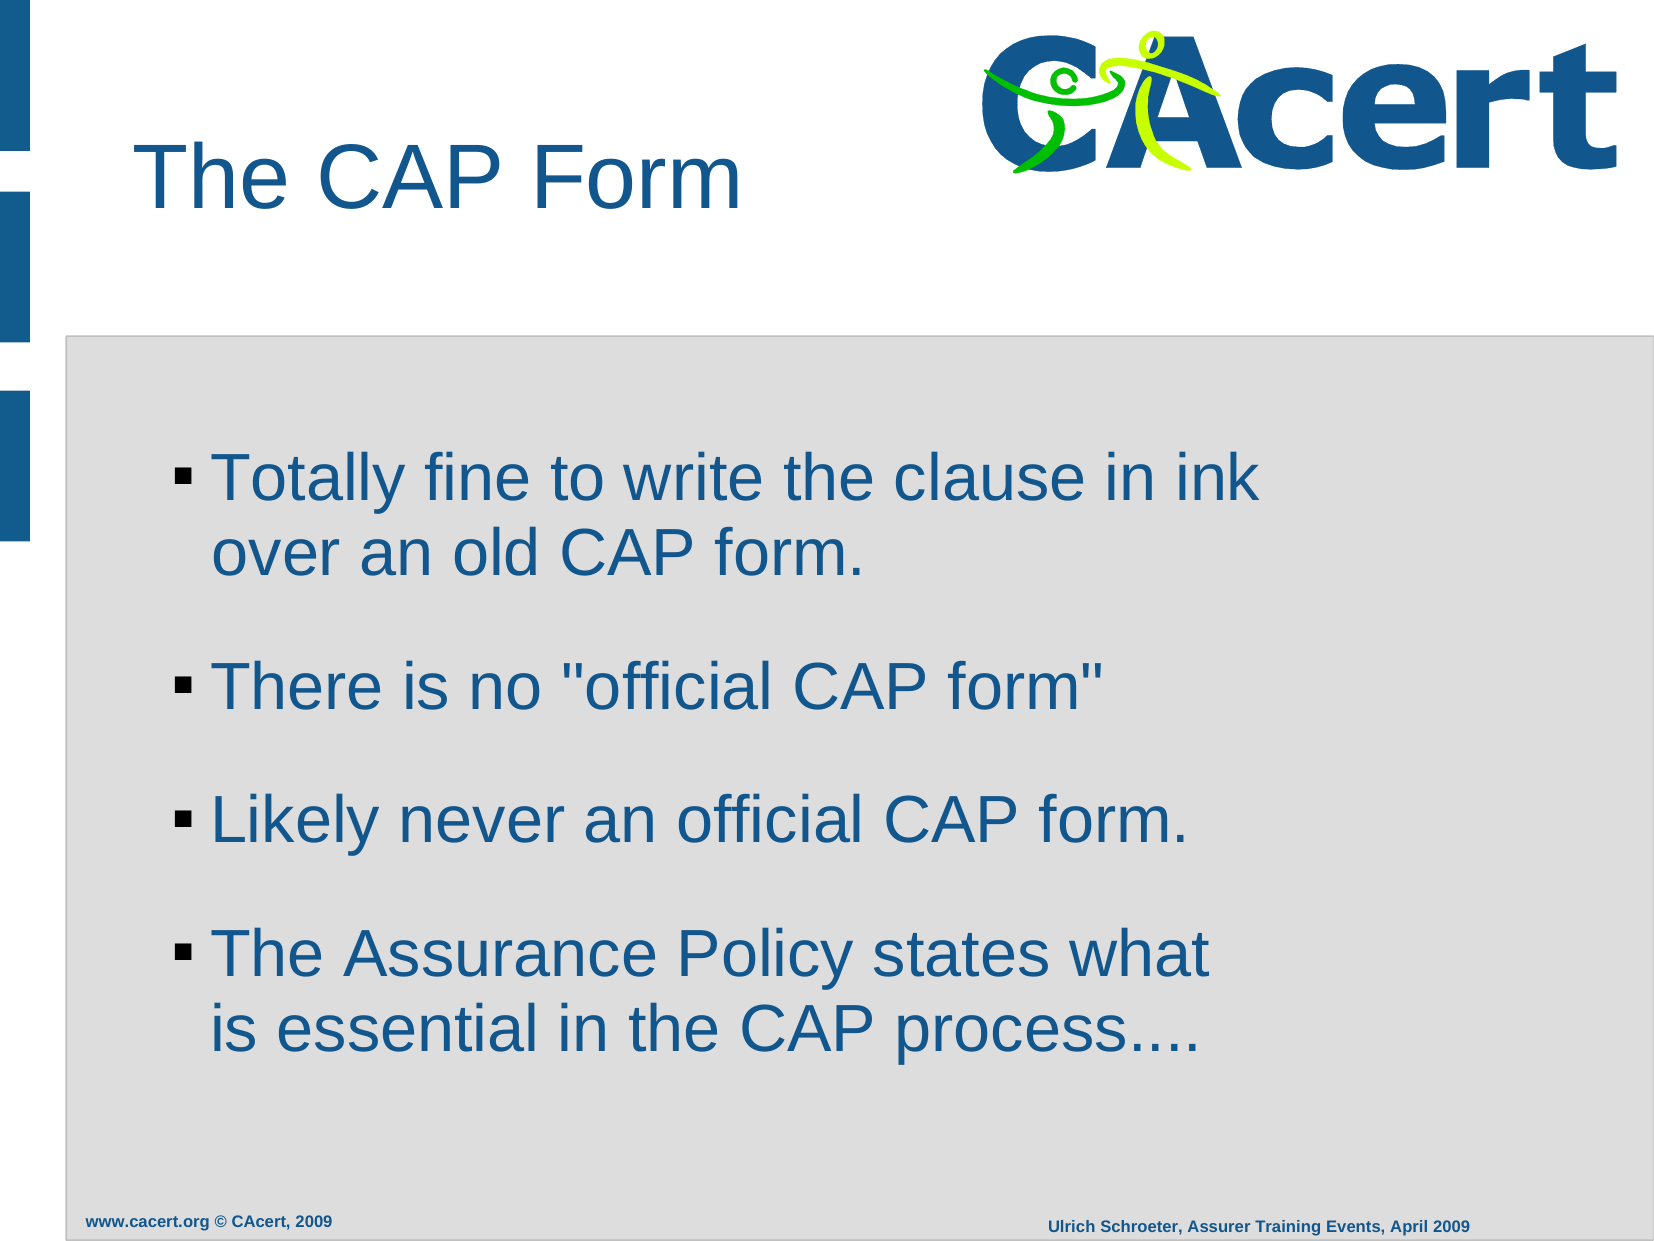

The CAP Form
 Totally fine to write the clause in ink
 over an old CAP form.
 There is no "official CAP form"
 Likely never an official CAP form.
 The Assurance Policy states what
 is essential in the CAP process....